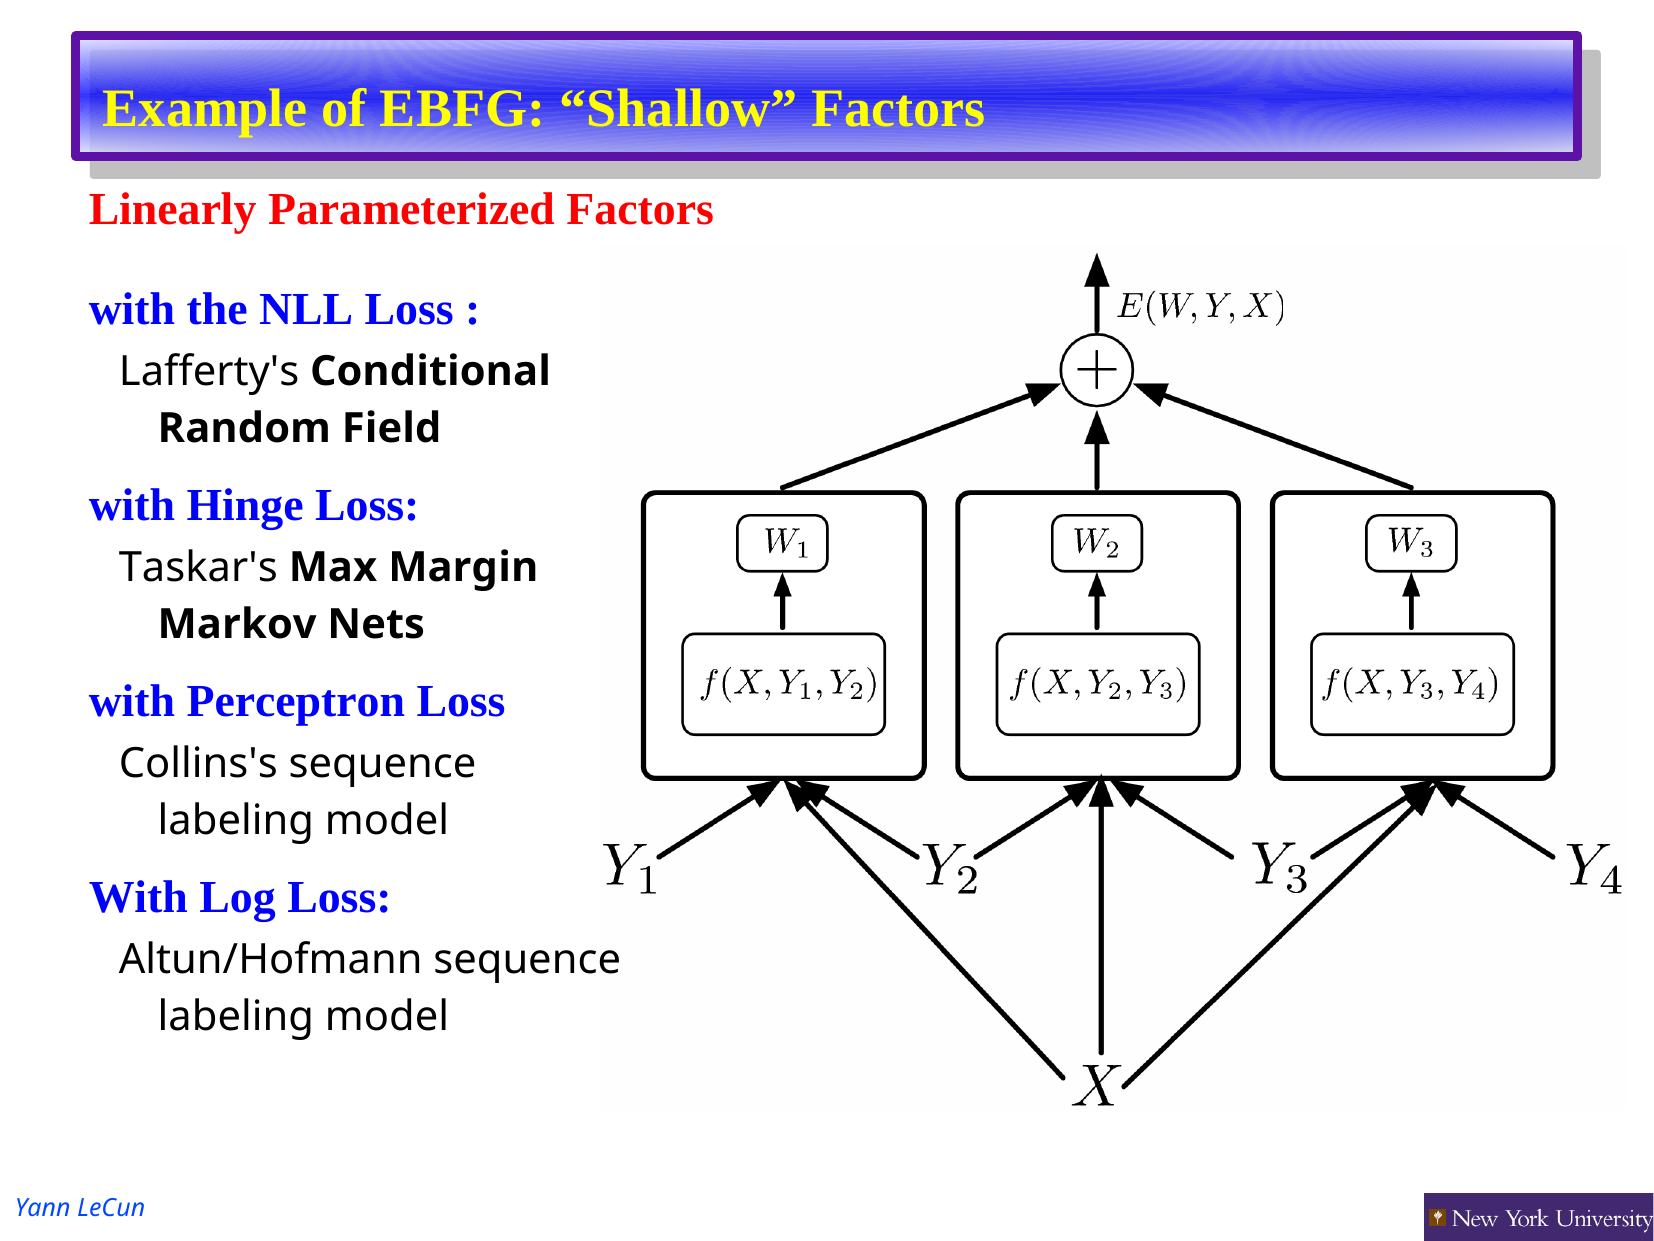

# Example of EBFG: “Shallow” Factors
Linearly Parameterized Factors
with the NLL Loss :
Lafferty's Conditional Random Field
with Hinge Loss:
Taskar's Max Margin Markov Nets
with Perceptron Loss
Collins's sequence labeling model
With Log Loss:
Altun/Hofmann sequence labeling model